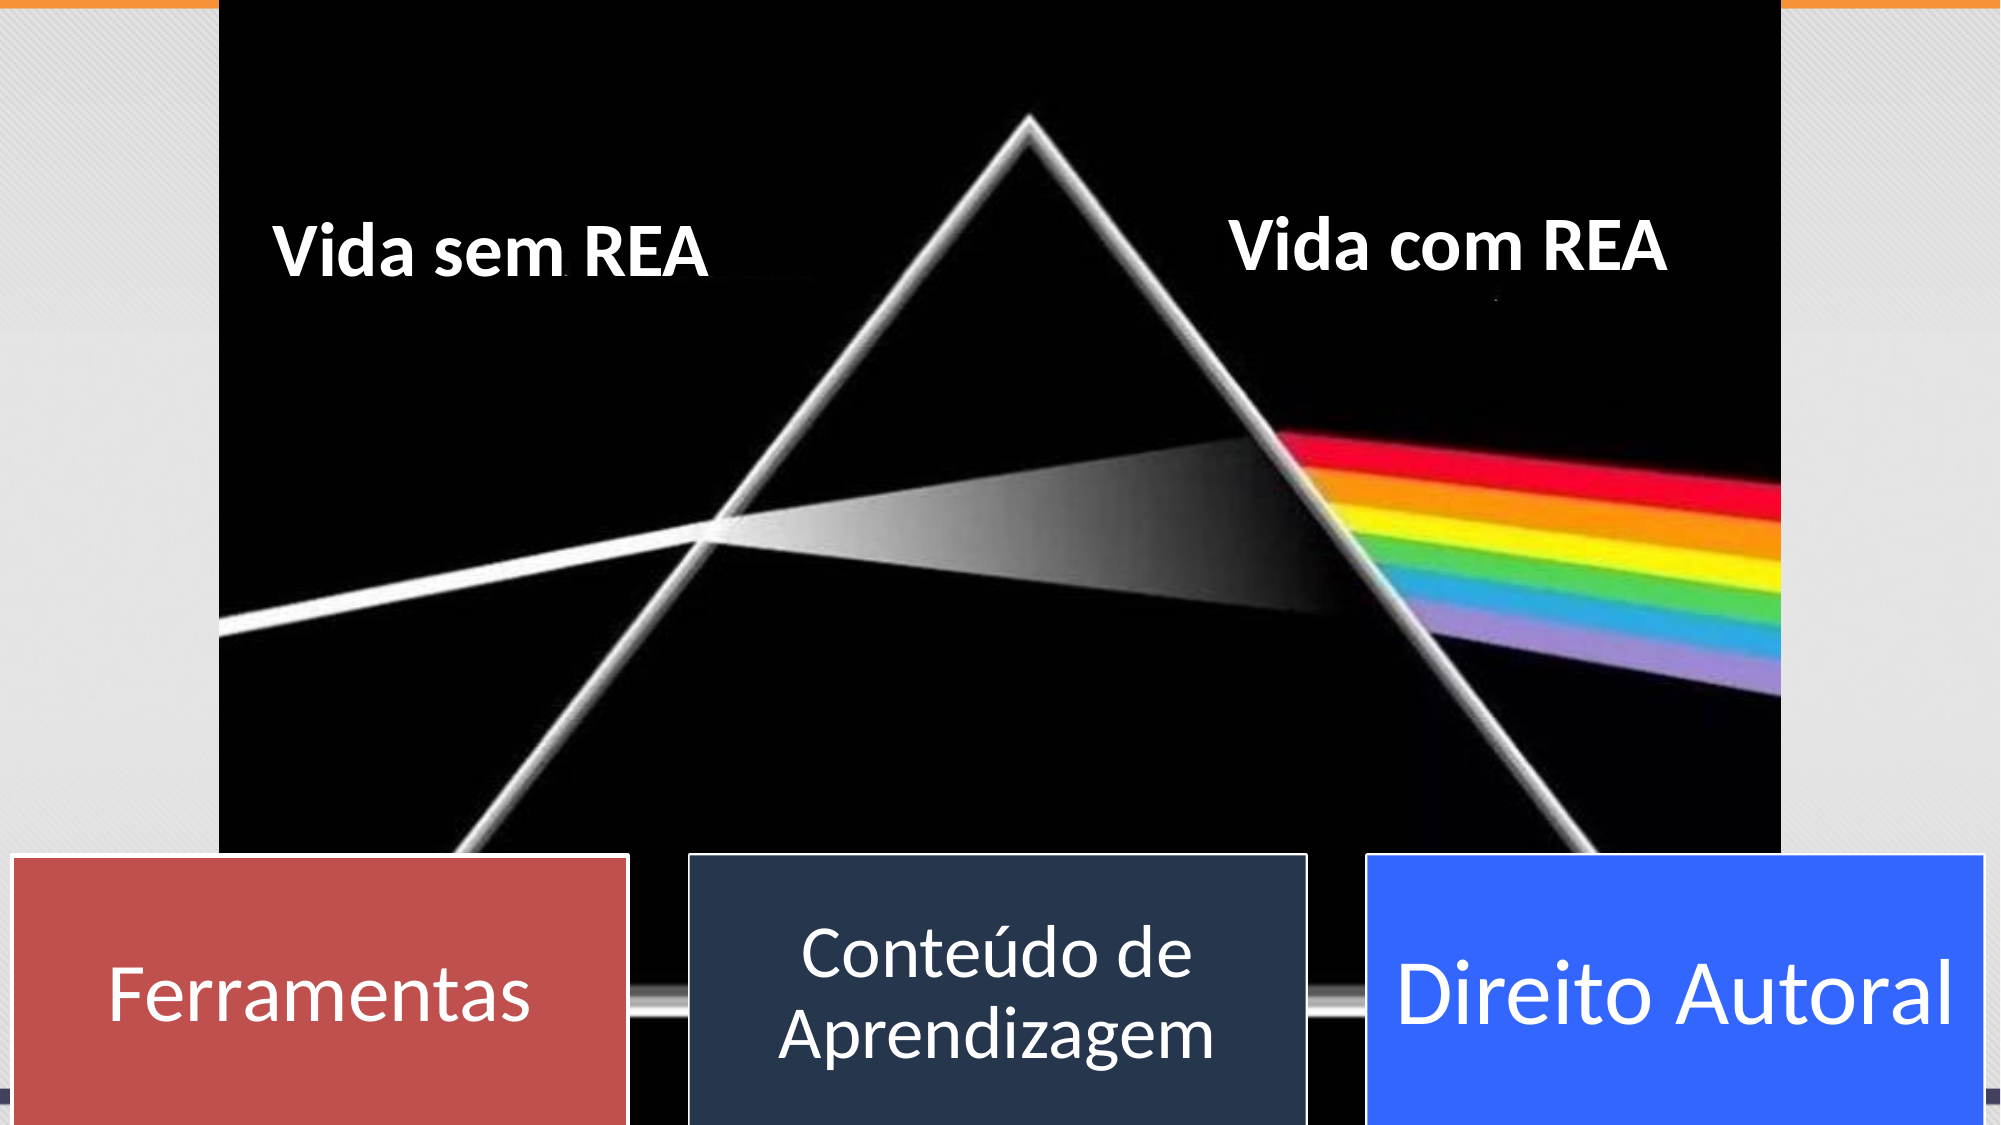

Vida com REA
Vida sem REA
Ferramentas
Conteúdo de Aprendizagem
Direito Autoral